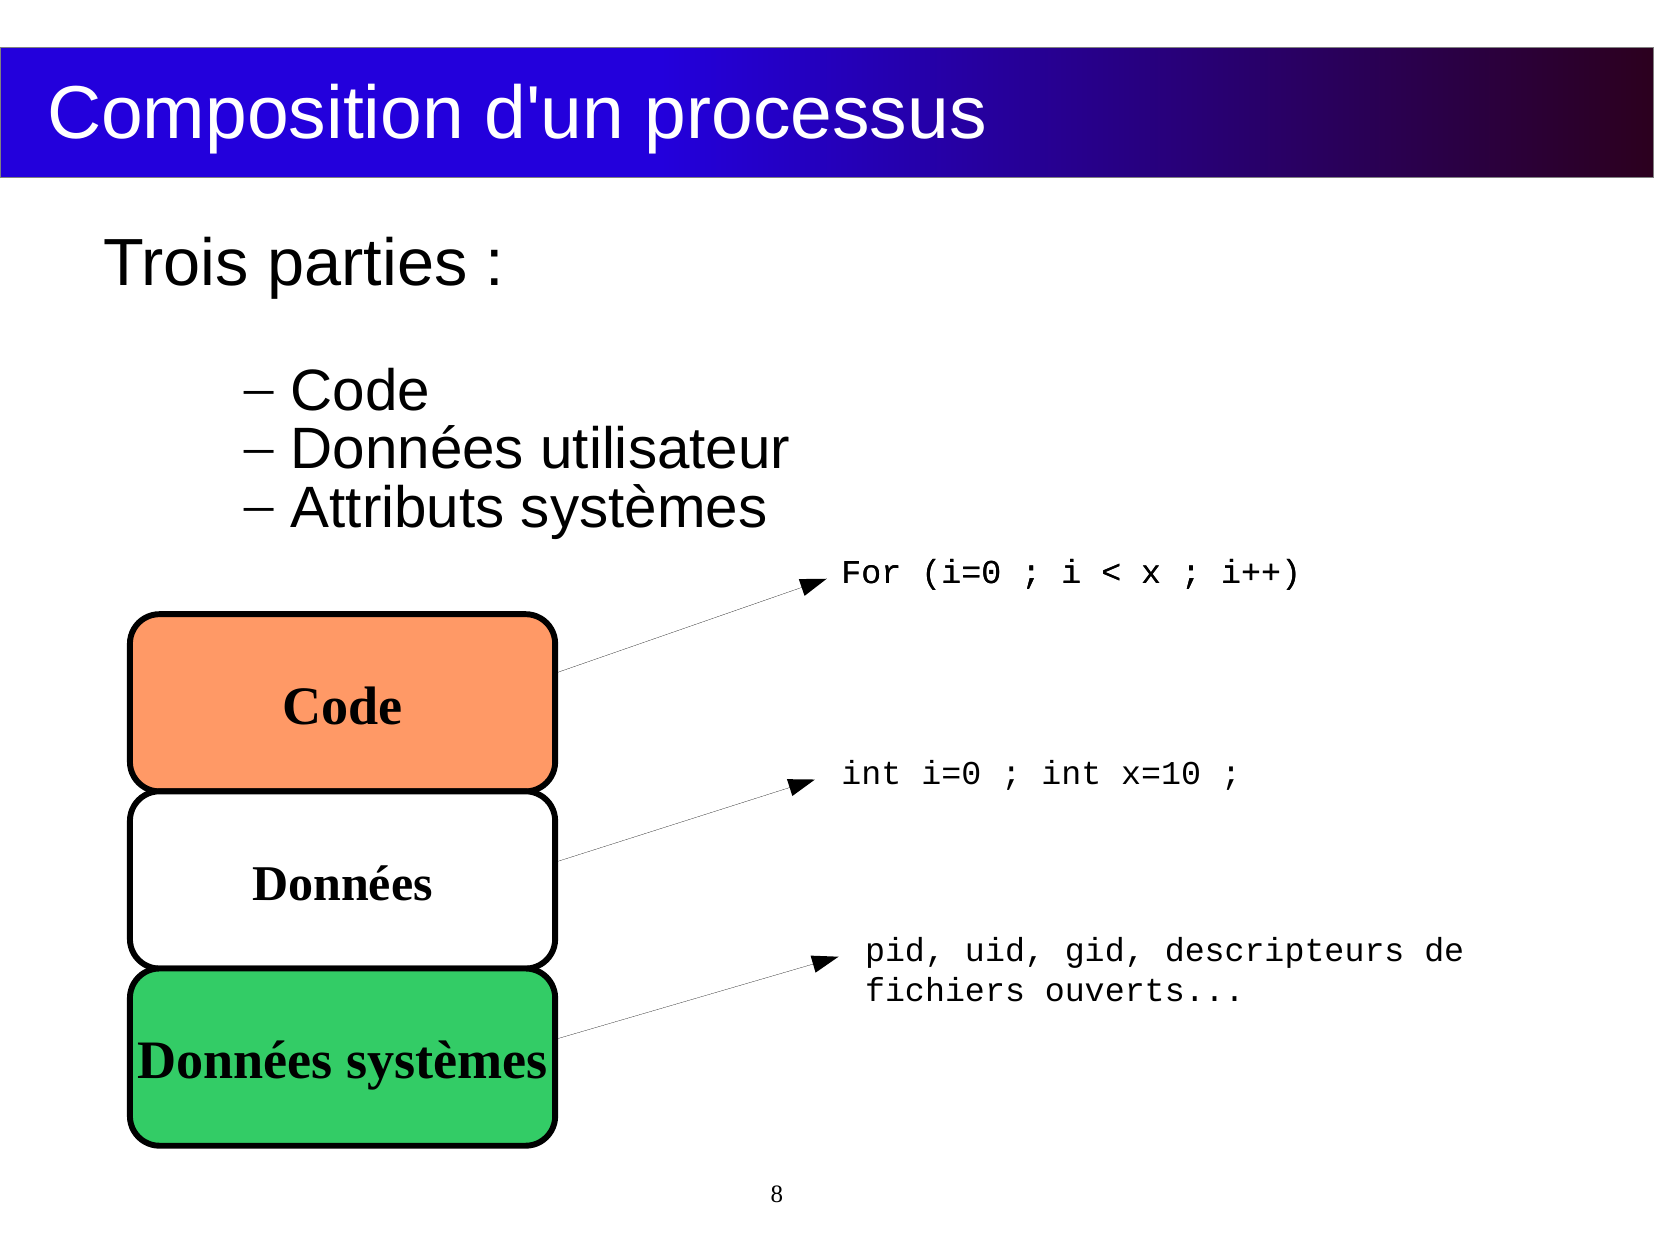

# Composition d'un processus
Trois parties :
Code
Données utilisateur
Attributs systèmes
For (i=0 ; i < x ; i++)
For (i=0 ; i < x ; i++)
Code
Données
Données systèmes
int i=0 ; int x=10 ;
pid, uid, gid, descripteurs de fichiers ouverts...